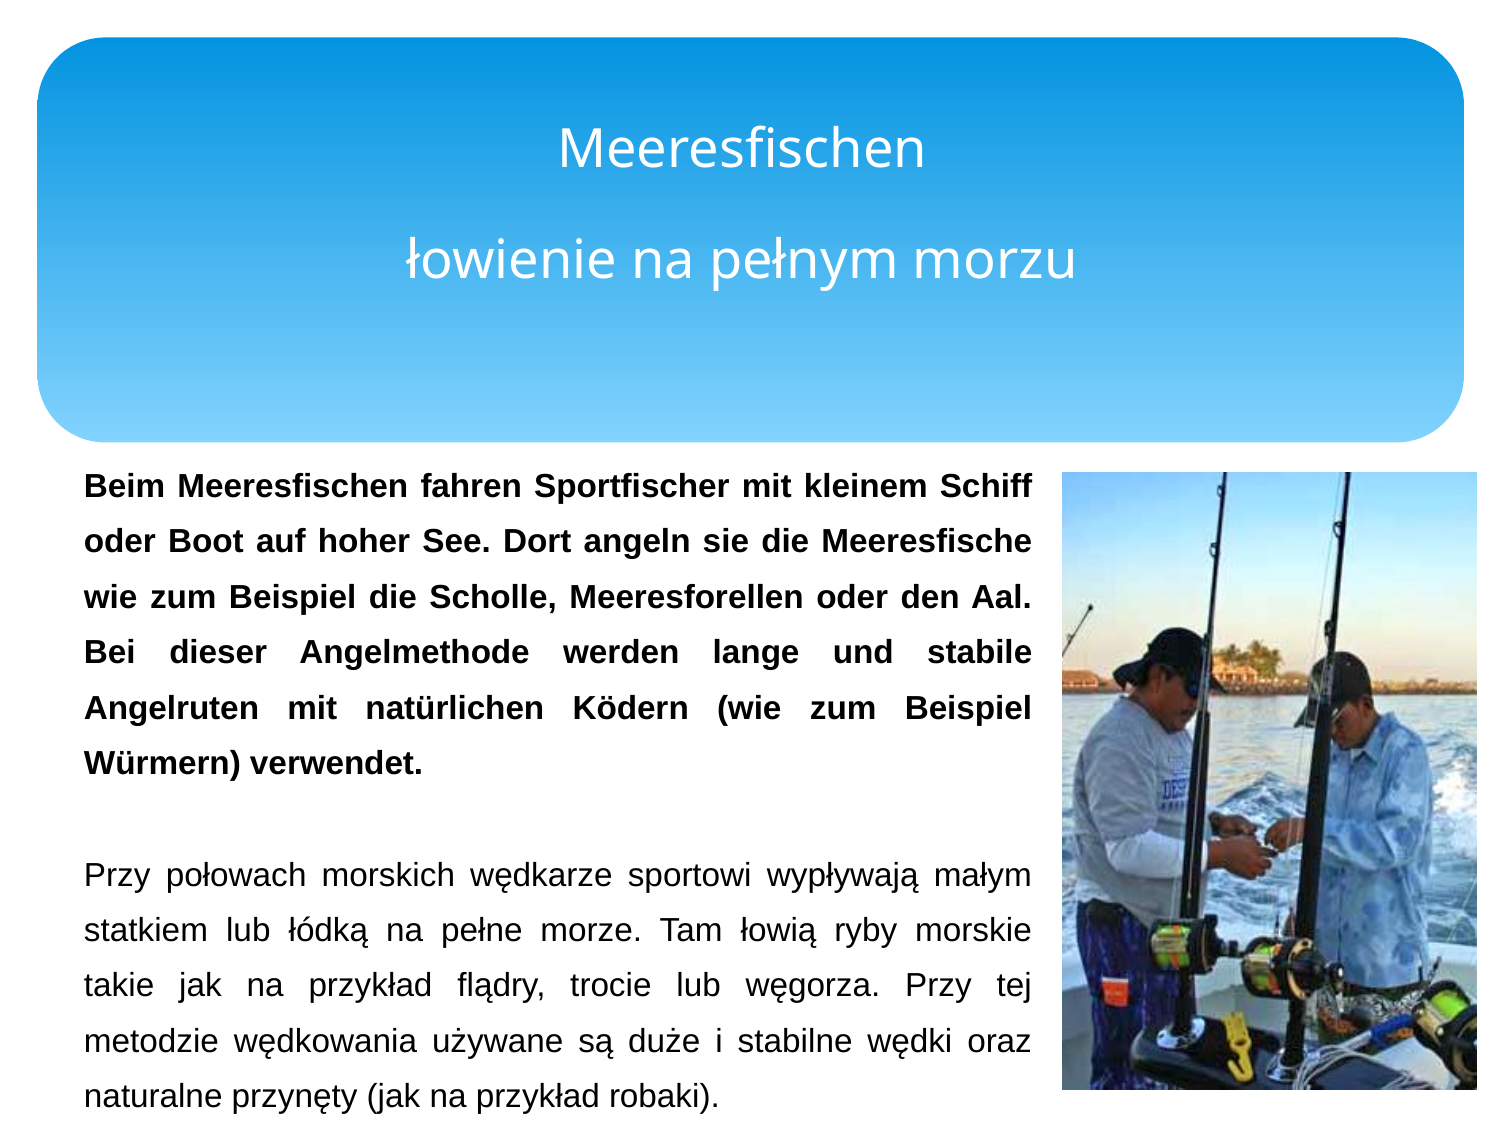

# Meeresfischen łowienie na pełnym morzu
Beim Meeresfischen fahren Sportfischer mit kleinem Schiff oder Boot auf hoher See. Dort angeln sie die Meeresfische wie zum Beispiel die Scholle, Meeresforellen oder den Aal. Bei dieser Angelmethode werden lange und stabile Angelruten mit natürlichen Ködern (wie zum Beispiel Würmern) verwendet.
Przy połowach morskich wędkarze sportowi wypływają małym statkiem lub łódką na pełne morze. Tam łowią ryby morskie takie jak na przykład flądry, trocie lub węgorza. Przy tej metodzie wędkowania używane są duże i stabilne wędki oraz naturalne przynęty (jak na przykład robaki).